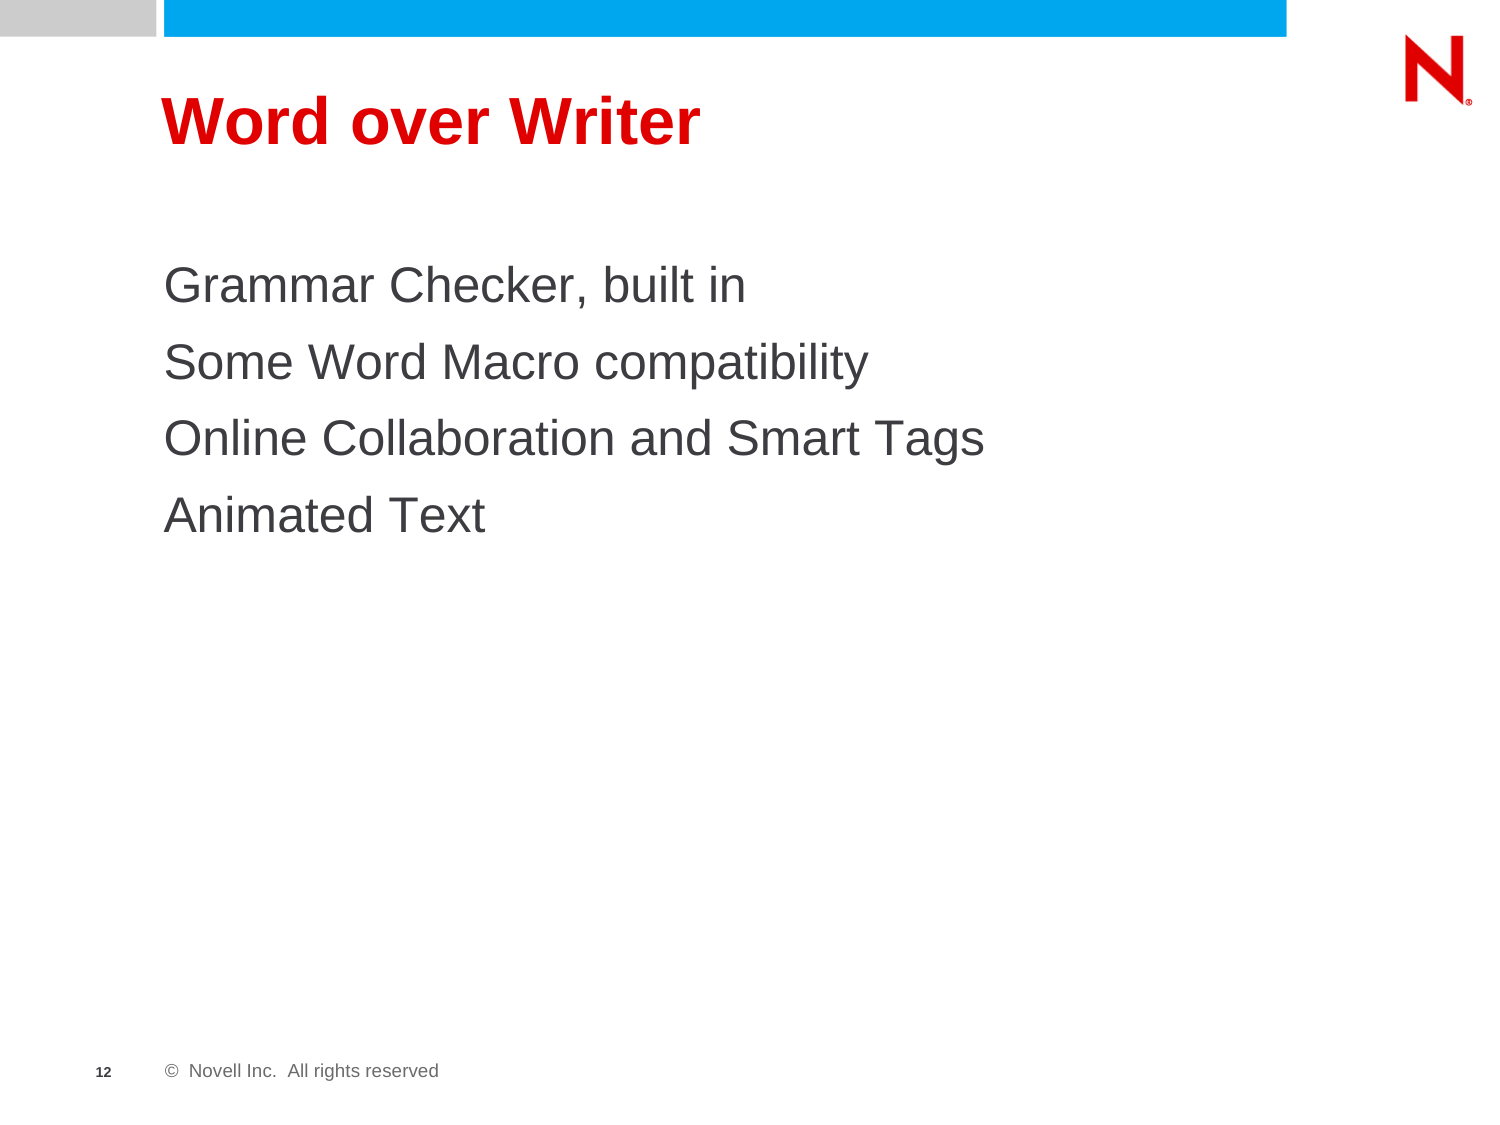

# Word over Writer
Grammar Checker, built in
Some Word Macro compatibility
Online Collaboration and Smart Tags
Animated Text